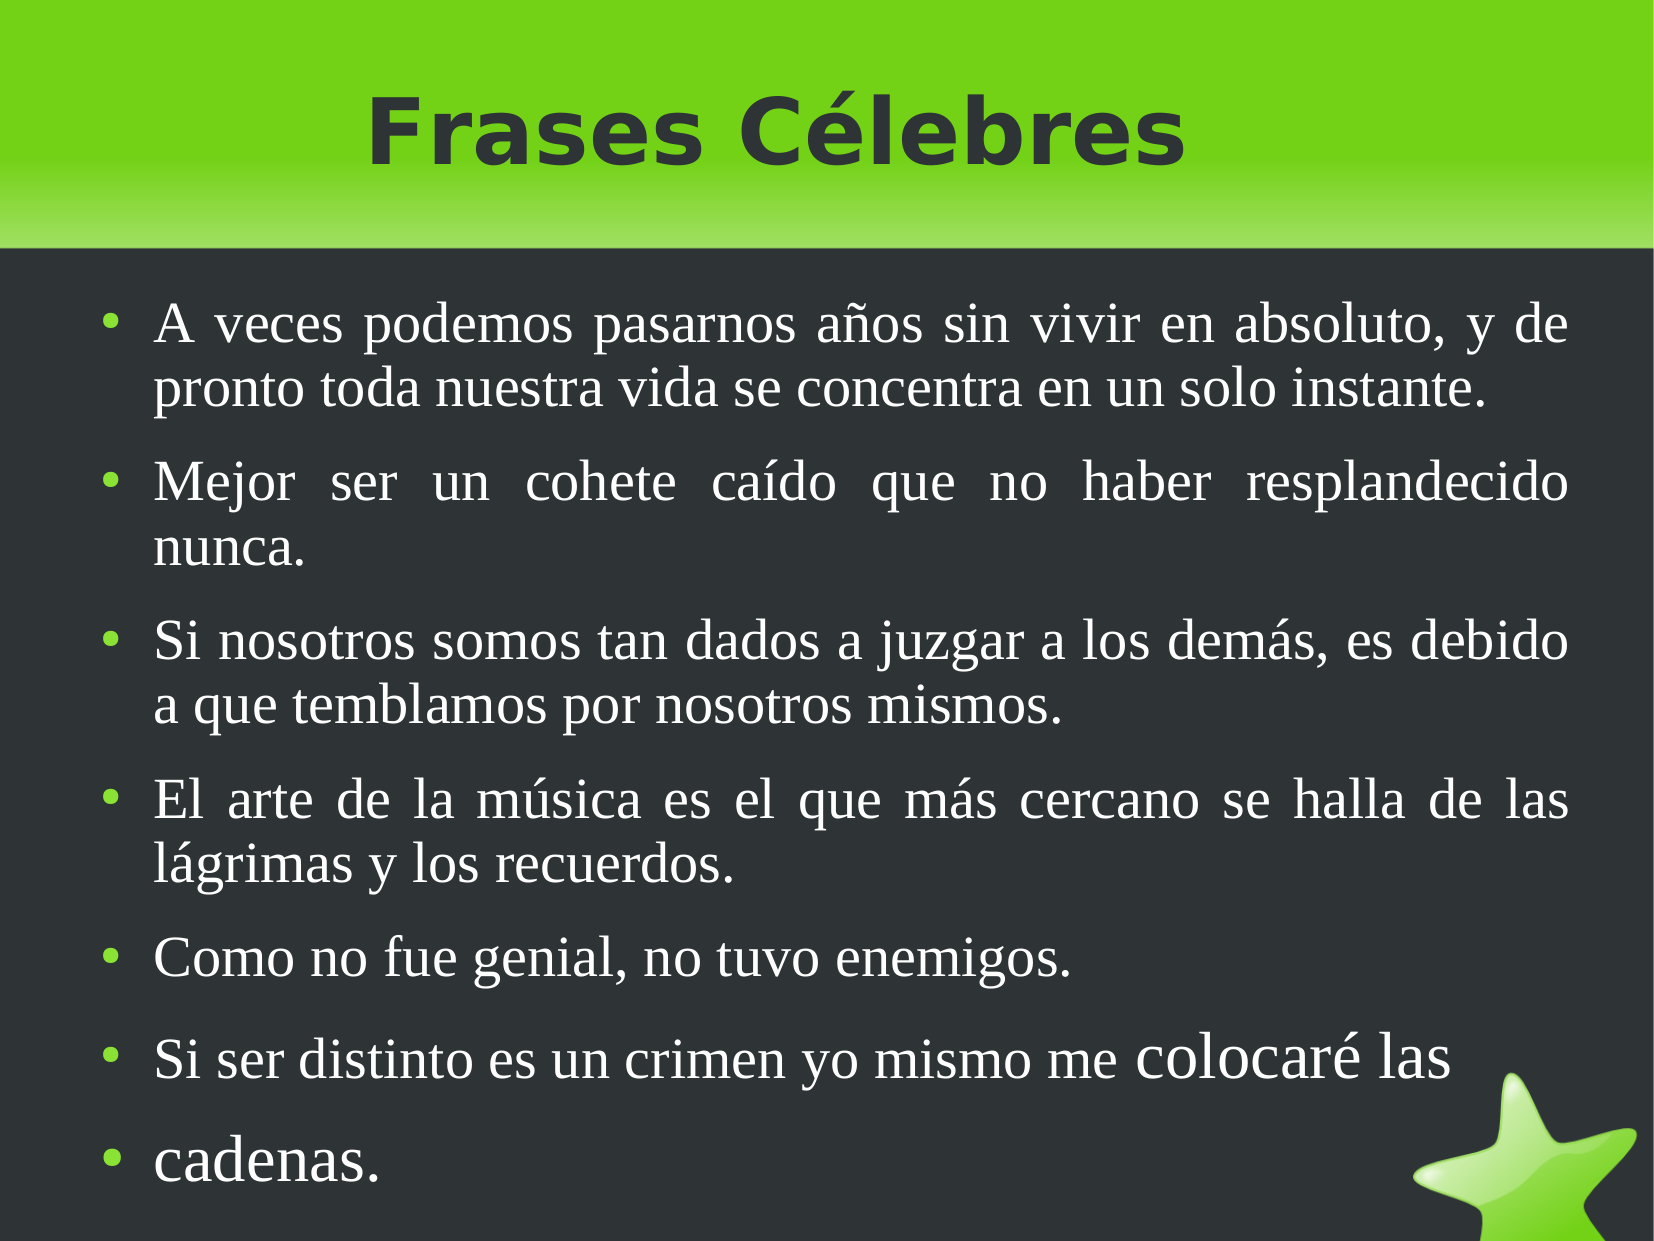

# Frases Célebres
A veces podemos pasarnos años sin vivir en absoluto, y de pronto toda nuestra vida se concentra en un solo instante.
Mejor ser un cohete caído que no haber resplandecido nunca.
Si nosotros somos tan dados a juzgar a los demás, es debido a que temblamos por nosotros mismos.
El arte de la música es el que más cercano se halla de las lágrimas y los recuerdos.
Como no fue genial, no tuvo enemigos.
Si ser distinto es un crimen yo mismo me colocaré las
cadenas.